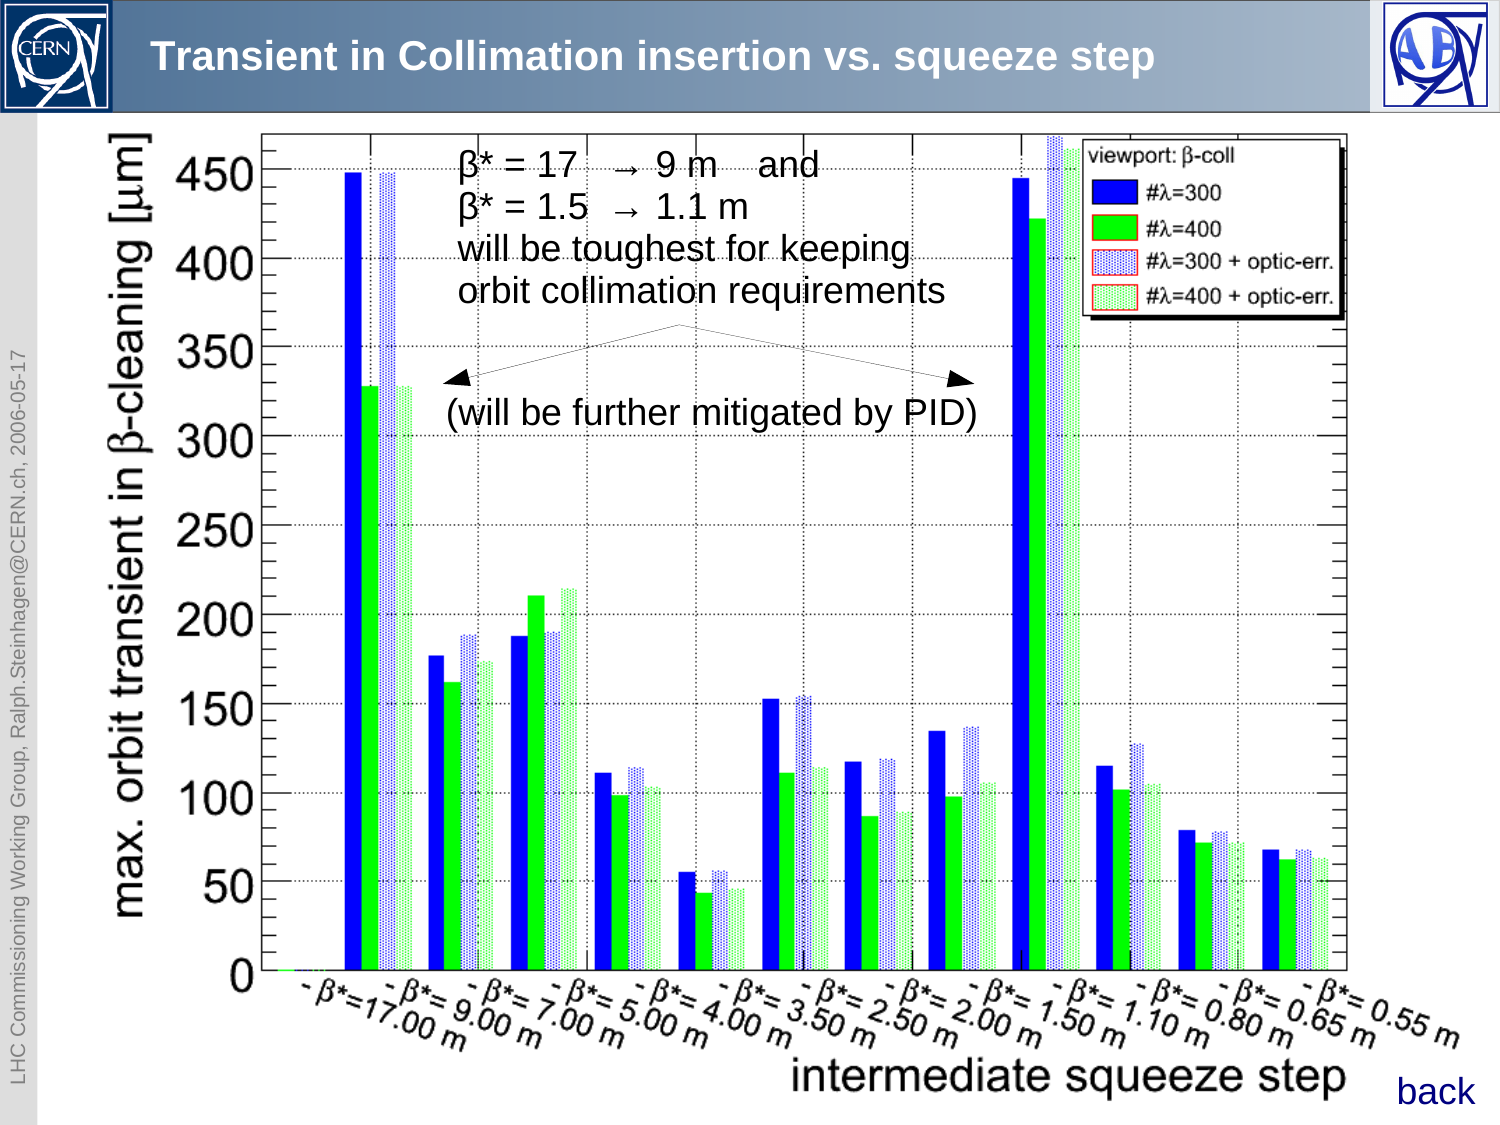

# Transient in Collimation insertion vs. squeeze step
β* = 17 	→ 9 m	and
β* = 1.5 	→ 1.1 m
will be toughest for keeping orbit collimation requirements
(will be further mitigated by PID)
back